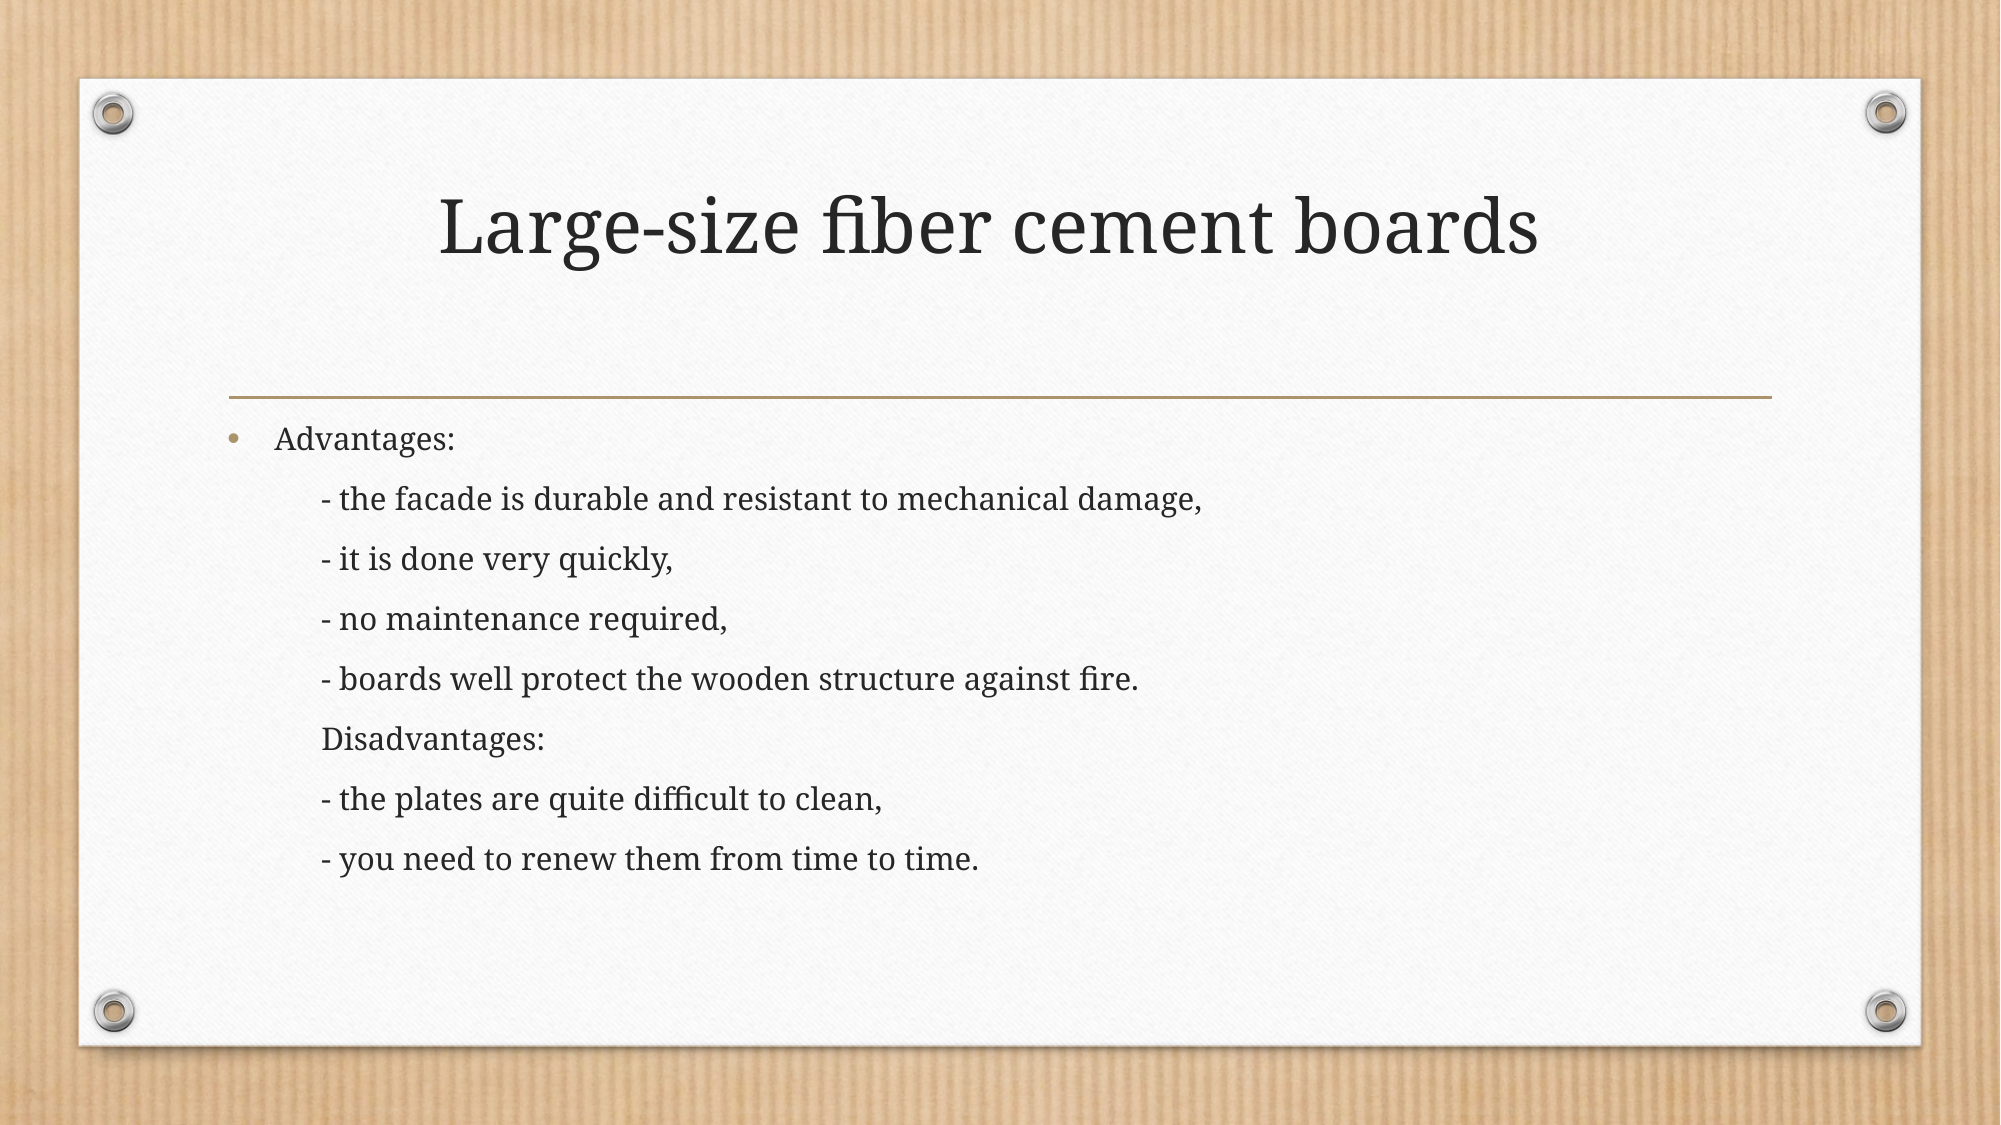

# Large-size fiber cement boards
Advantages:
- the facade is durable and resistant to mechanical damage,
- it is done very quickly,
- no maintenance required,
- boards well protect the wooden structure against fire.
Disadvantages:
- the plates are quite difficult to clean,
- you need to renew them from time to time.